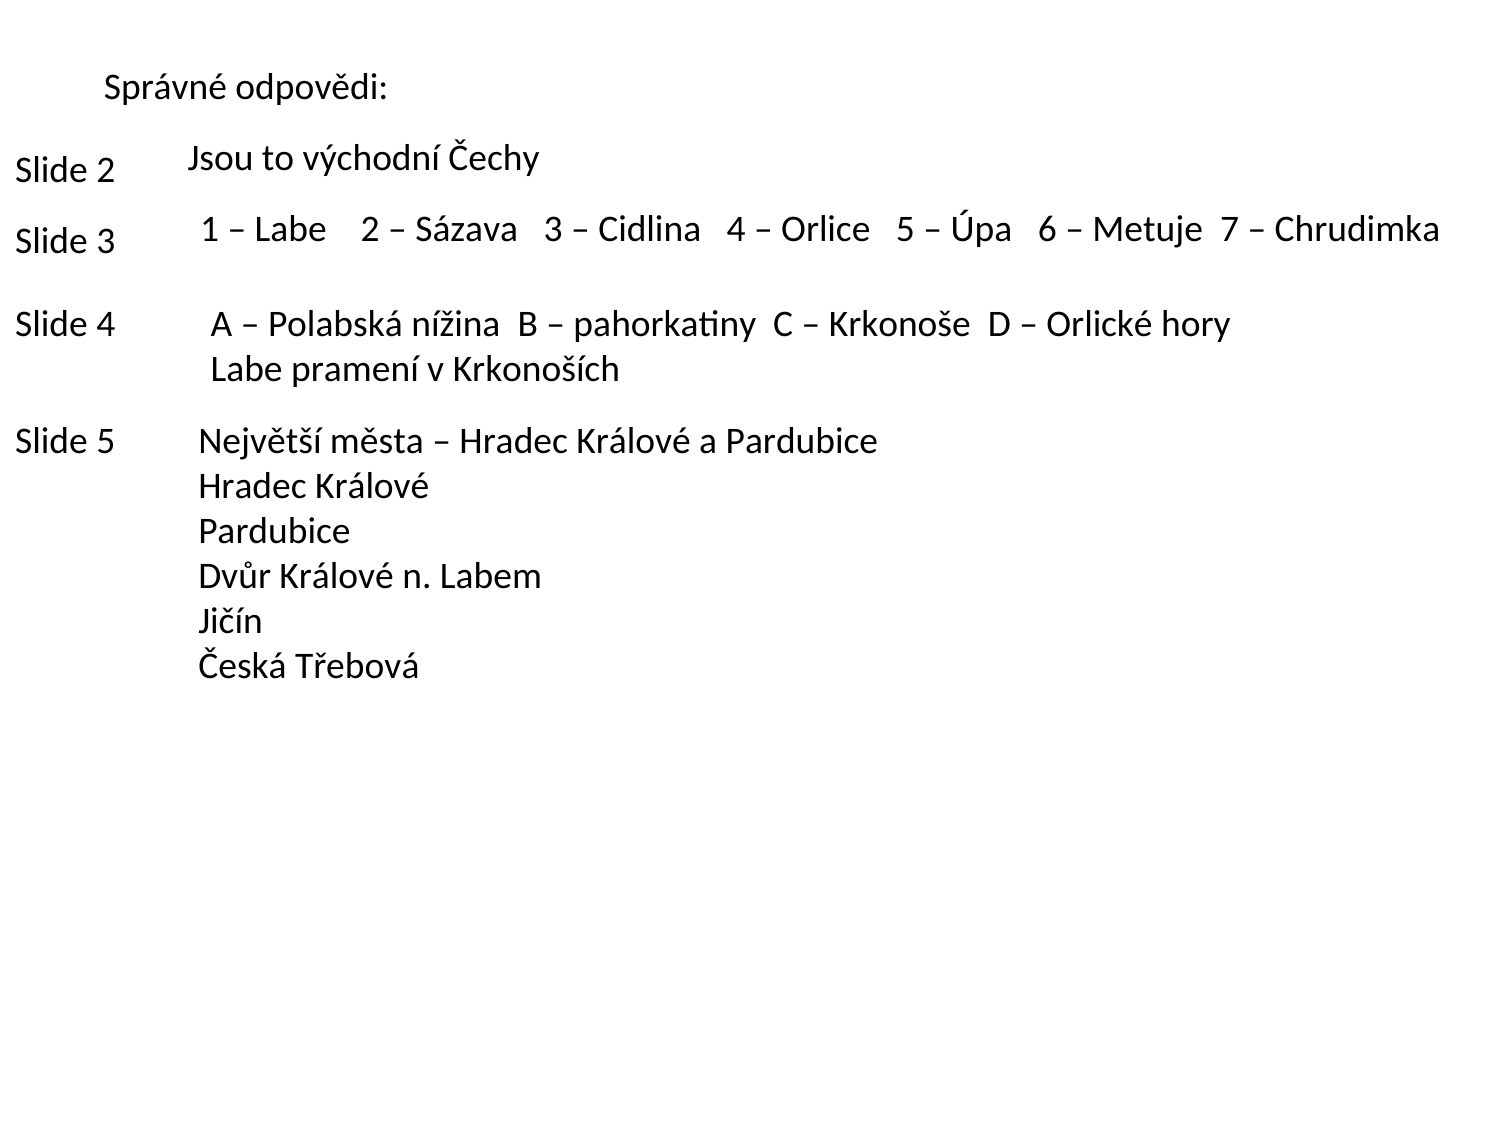

Správné odpovědi:
Jsou to východní Čechy
Slide 2
1 – Labe 2 – Sázava 3 – Cidlina 4 – Orlice 5 – Úpa 6 – Metuje 7 – Chrudimka
Slide 3
Slide 4
A – Polabská nížina B – pahorkatiny C – Krkonoše D – Orlické hory
Labe pramení v Krkonoších
Slide 5
Největší města – Hradec Králové a Pardubice
Hradec Králové
Pardubice
Dvůr Králové n. Labem
Jičín
Česká Třebová